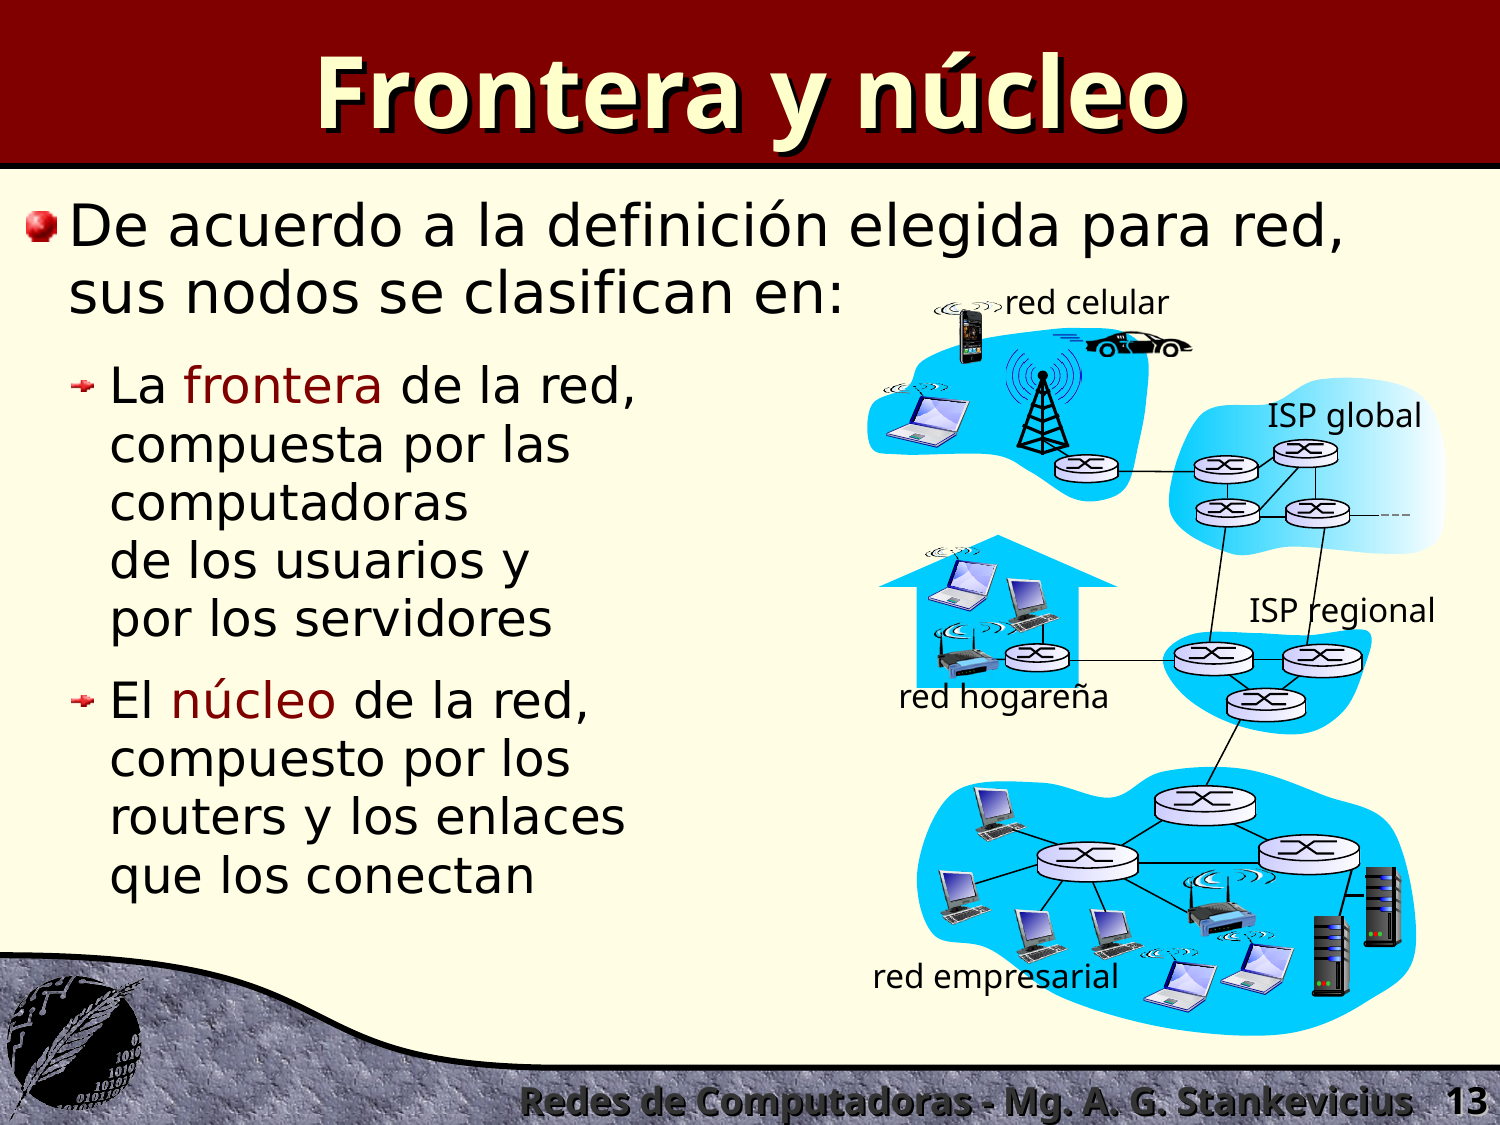

# Frontera y núcleo
De acuerdo a la definición elegida para red,
sus nodos se clasifican en:
La frontera de la red,
compuesta por las
computadoras
de los usuarios y
por los servidores
El núcleo de la red,
compuesto por los
routers y los enlaces
que los conectan
red celular
ISP global
ISP regional
red hogareña
red empresarial
13